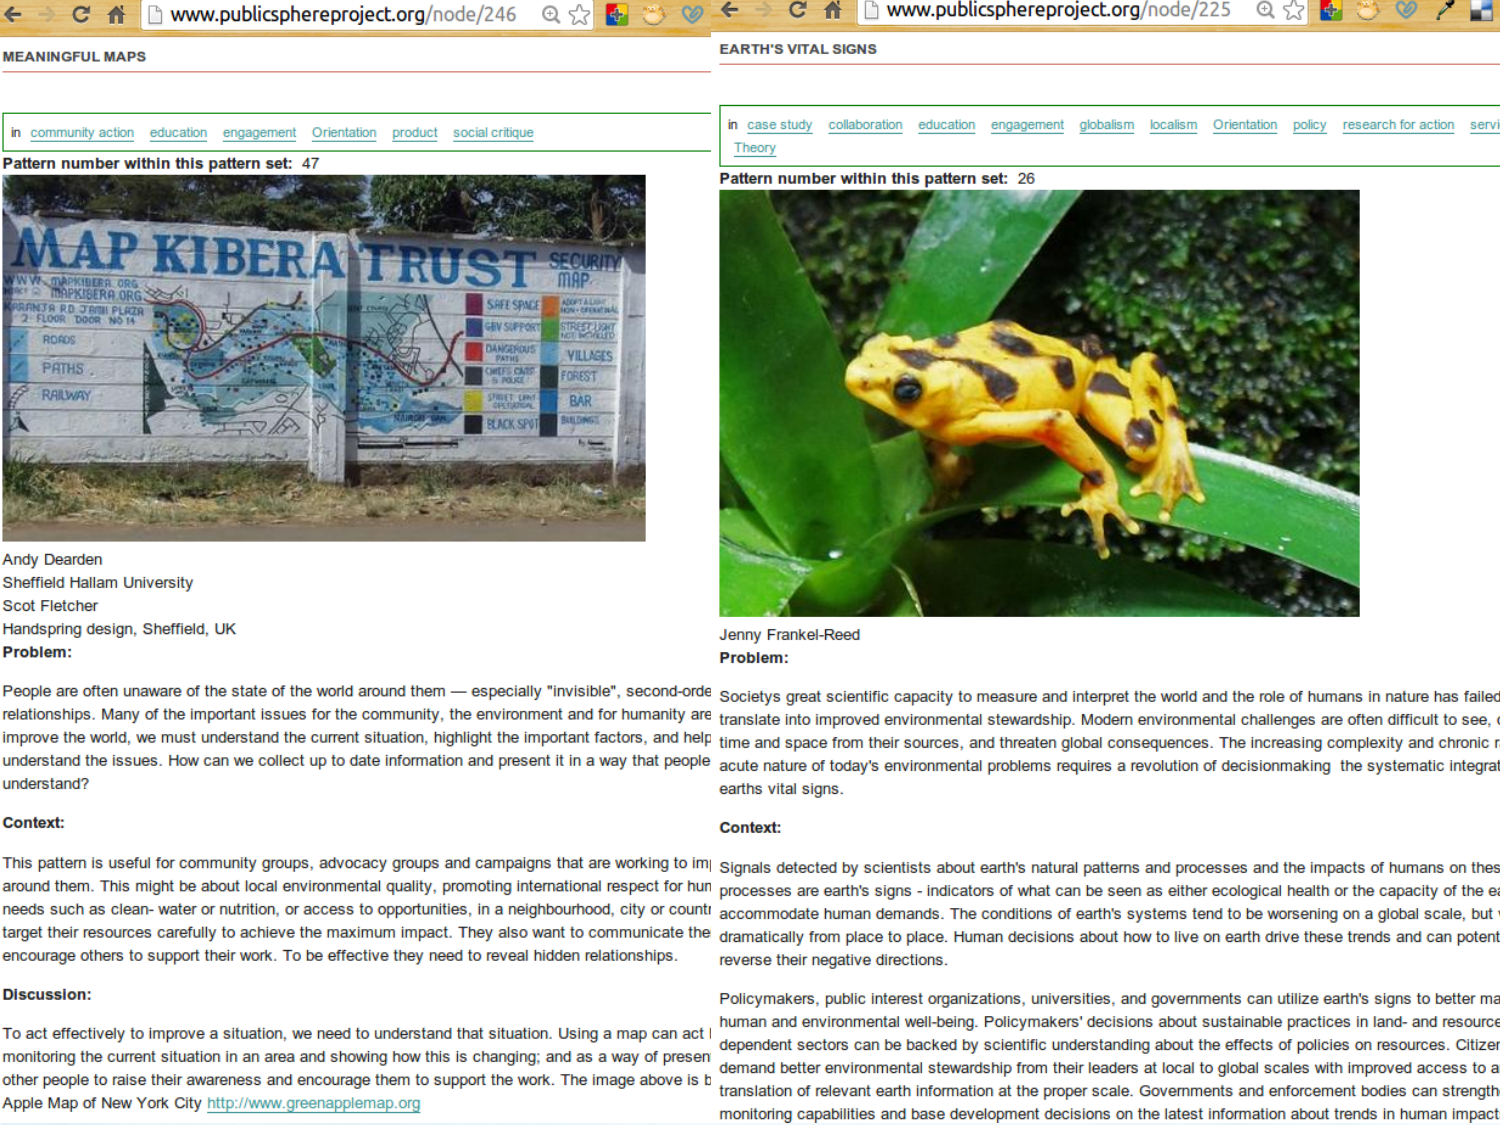

# Public Sphere Project
Source: http://www.publicsphereproject.org/patterns/
Incubating Service Systems Thinking
June 2014
39